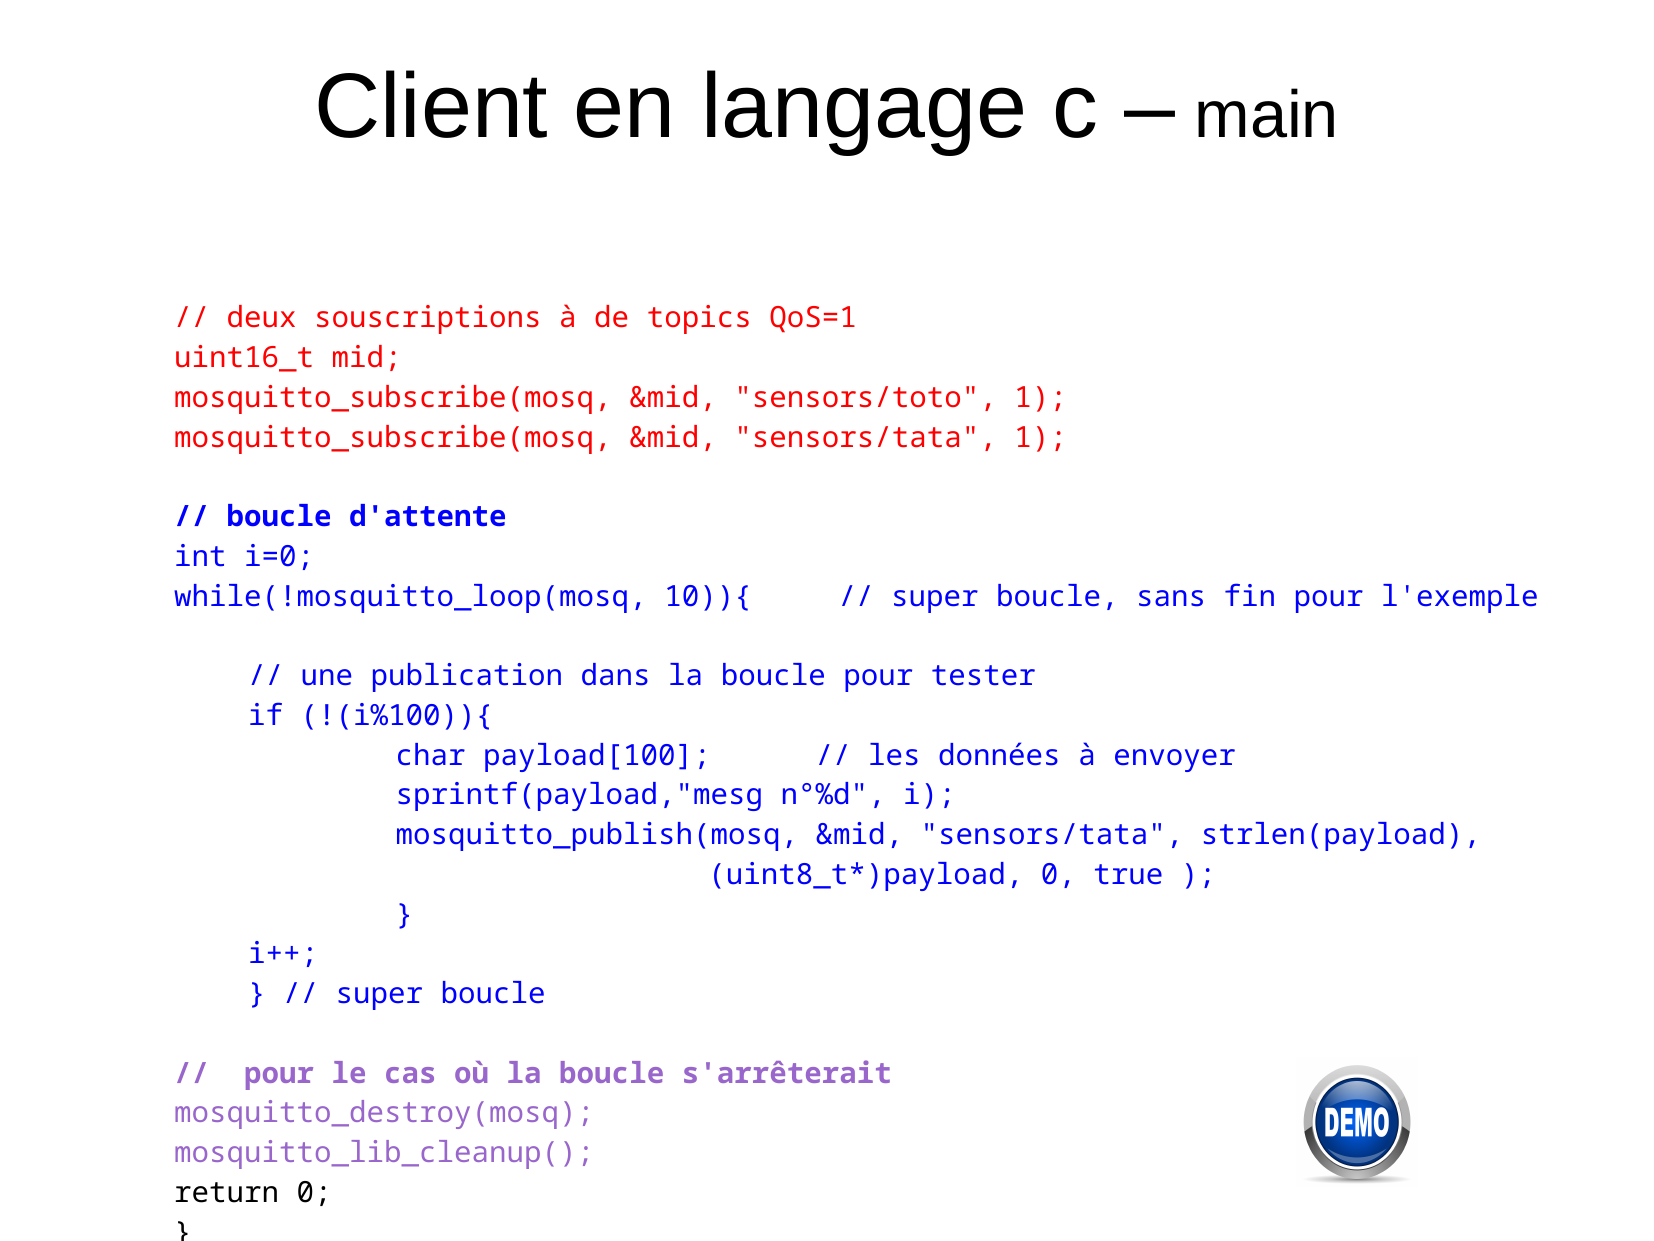

# Client en langage c – main
// deux souscriptions à de topics QoS=1
uint16_t mid;
mosquitto_subscribe(mosq, &mid, "sensors/toto", 1);
mosquitto_subscribe(mosq, &mid, "sensors/tata", 1);
// boucle d'attente
int i=0;
while(!mosquitto_loop(mosq, 10)){		// super boucle, sans fin pour l'exemple
	// une publication dans la boucle pour tester
	if (!(i%100)){
			char payload[100]; // les données à envoyer
			sprintf(payload,"mesg n°%d", i);
			mosquitto_publish(mosq, &mid, "sensors/tata", strlen(payload),
							 (uint8_t*)payload, 0, true );
			}
	i++;
	} // super boucle
// pour le cas où la boucle s'arrêterait
mosquitto_destroy(mosq);
mosquitto_lib_cleanup();
return 0;
}